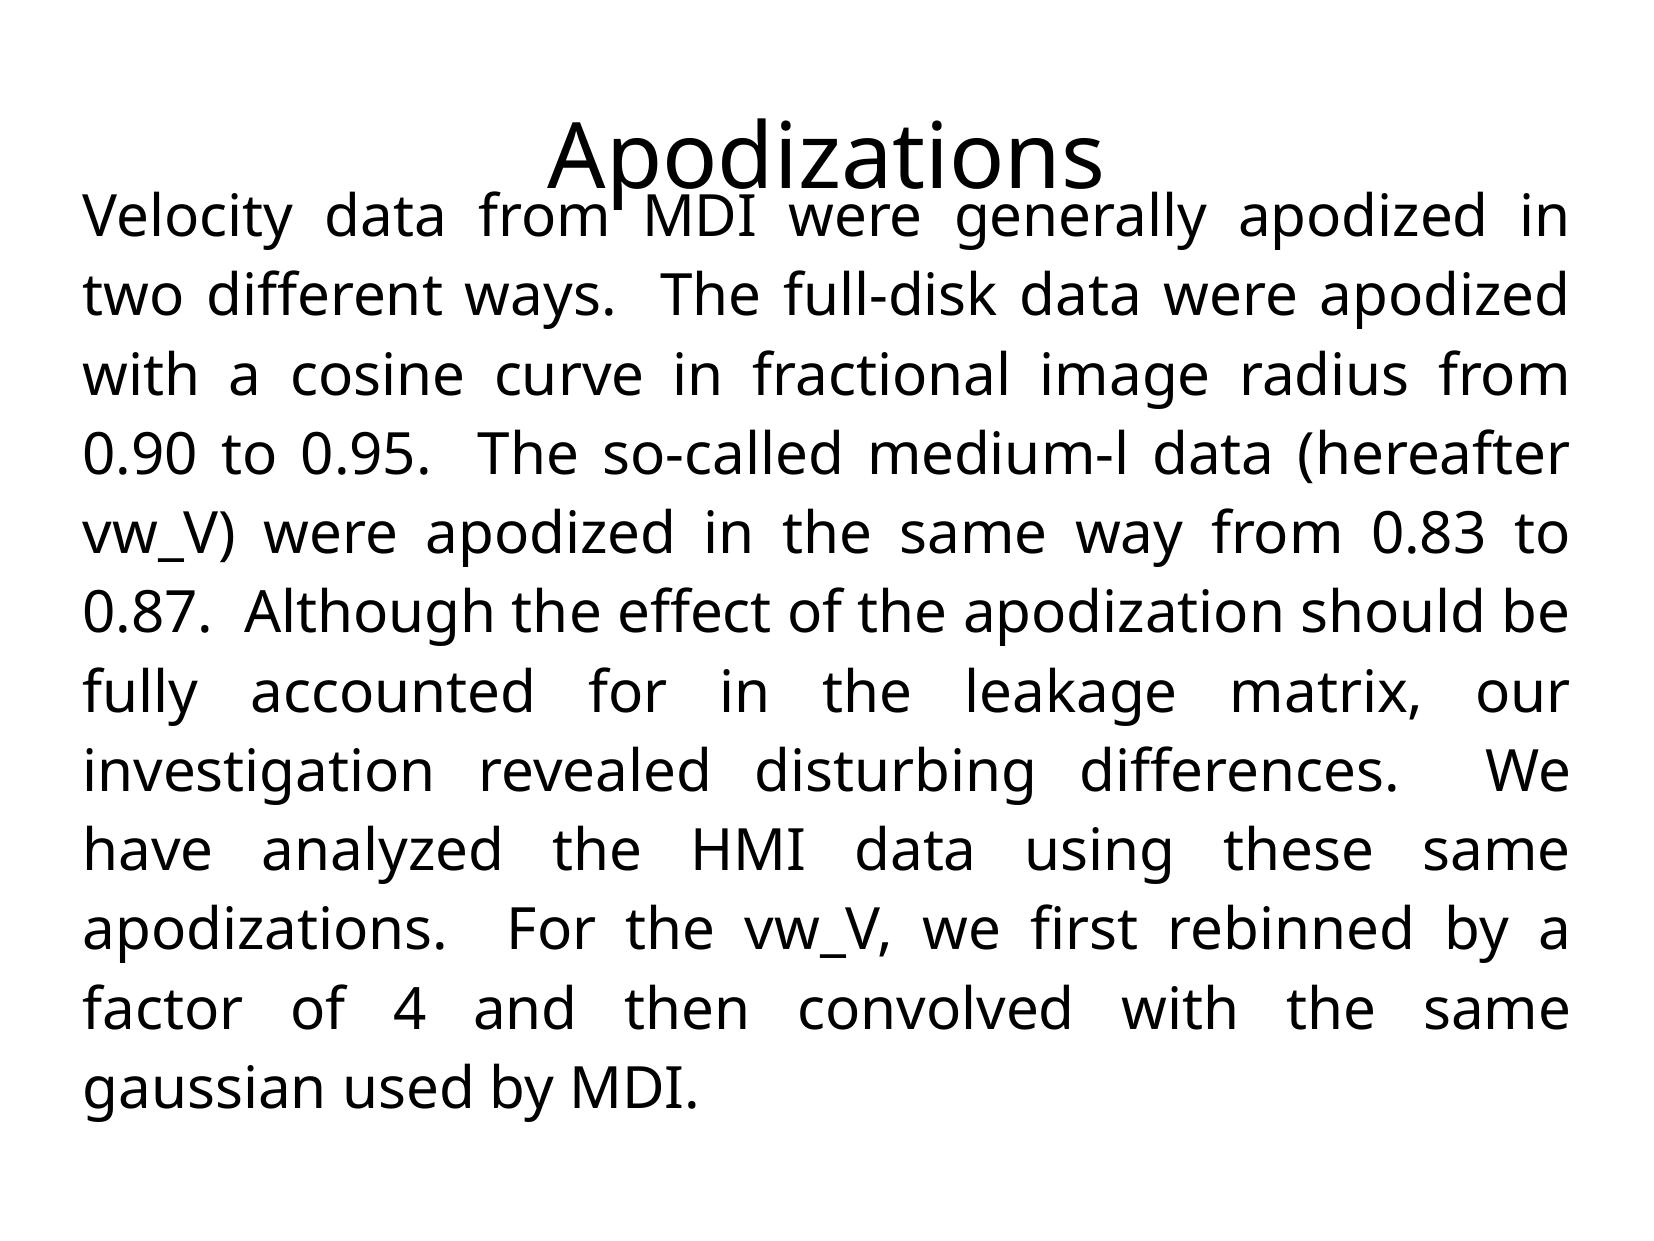

# Apodizations
Velocity data from MDI were generally apodized in two different ways. The full-disk data were apodized with a cosine curve in fractional image radius from 0.90 to 0.95. The so-called medium-l data (hereafter vw_V) were apodized in the same way from 0.83 to 0.87. Although the effect of the apodization should be fully accounted for in the leakage matrix, our investigation revealed disturbing differences. We have analyzed the HMI data using these same apodizations. For the vw_V, we first rebinned by a factor of 4 and then convolved with the same gaussian used by MDI.